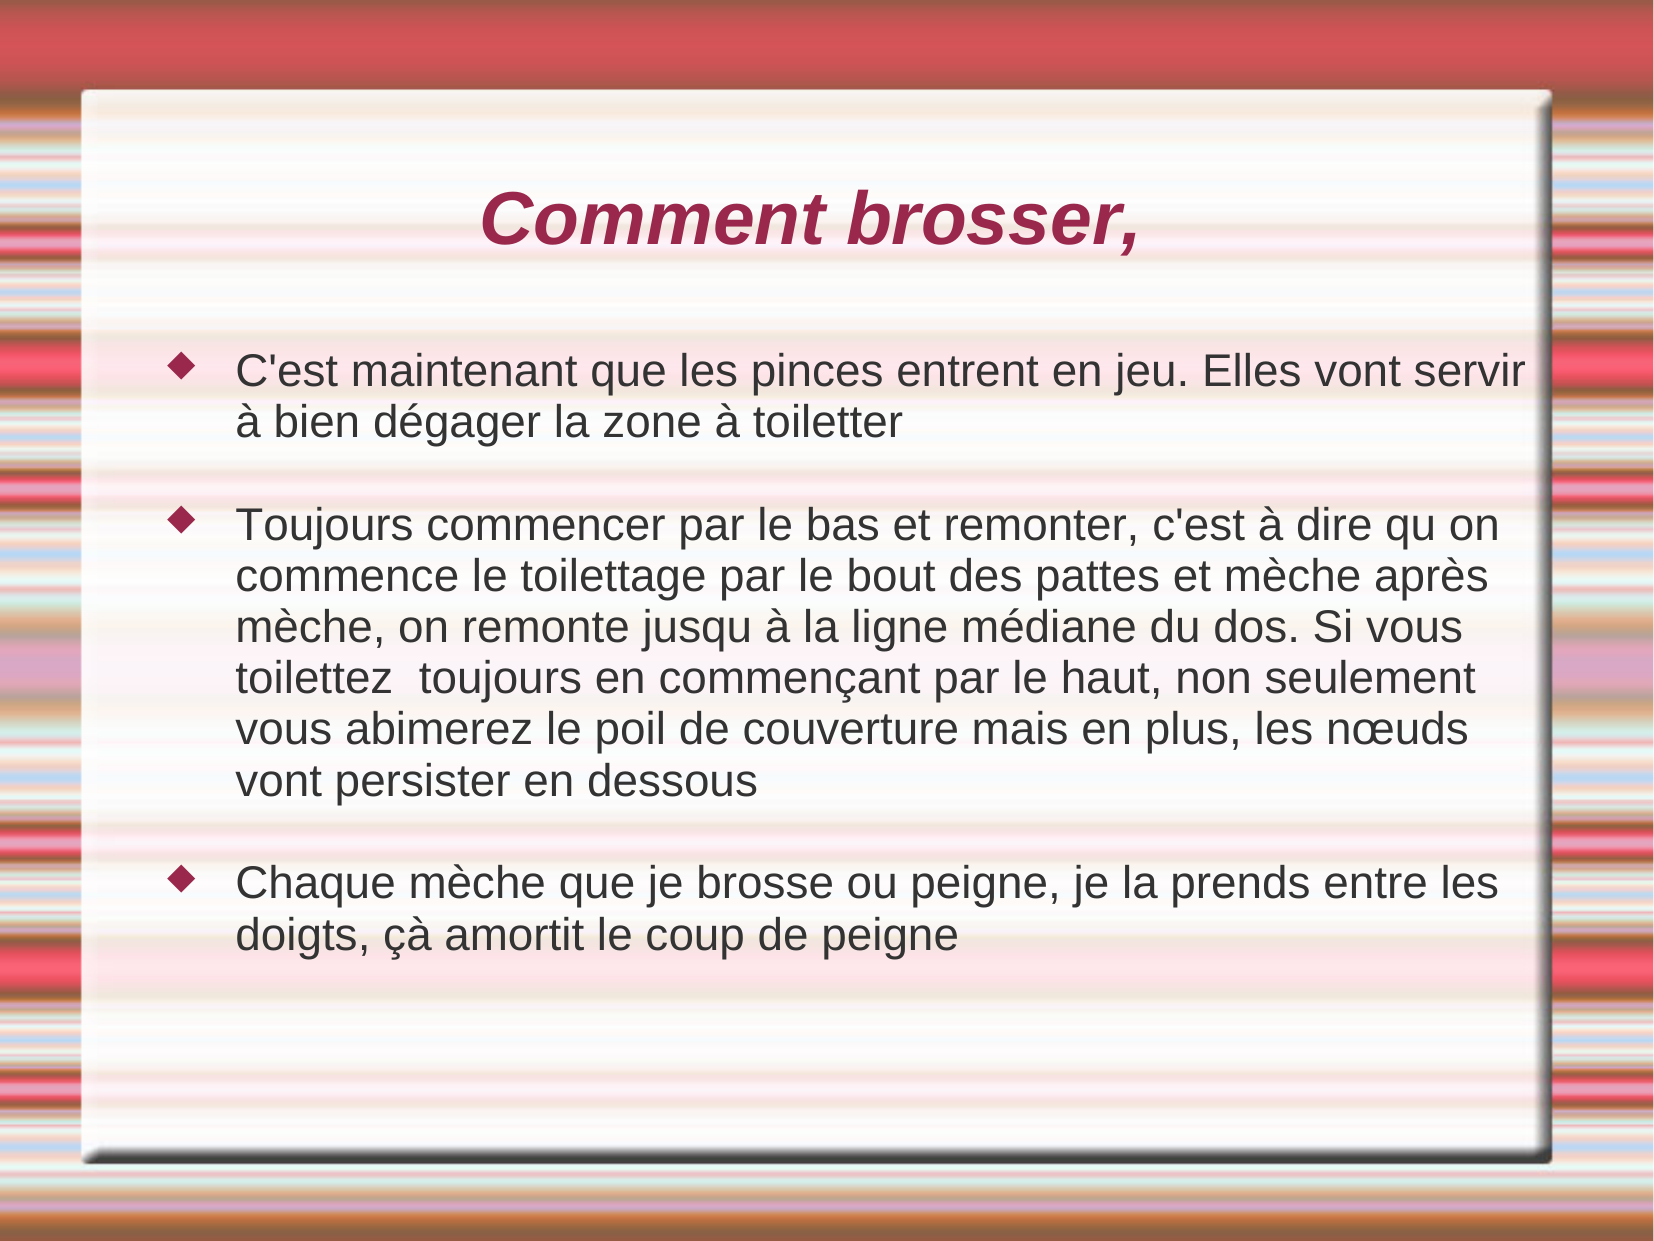

# Comment brosser,
C'est maintenant que les pinces entrent en jeu. Elles vont servir à bien dégager la zone à toiletter
Toujours commencer par le bas et remonter, c'est à dire qu on commence le toilettage par le bout des pattes et mèche après mèche, on remonte jusqu à la ligne médiane du dos. Si vous toilettez toujours en commençant par le haut, non seulement vous abimerez le poil de couverture mais en plus, les nœuds vont persister en dessous
Chaque mèche que je brosse ou peigne, je la prends entre les doigts, çà amortit le coup de peigne